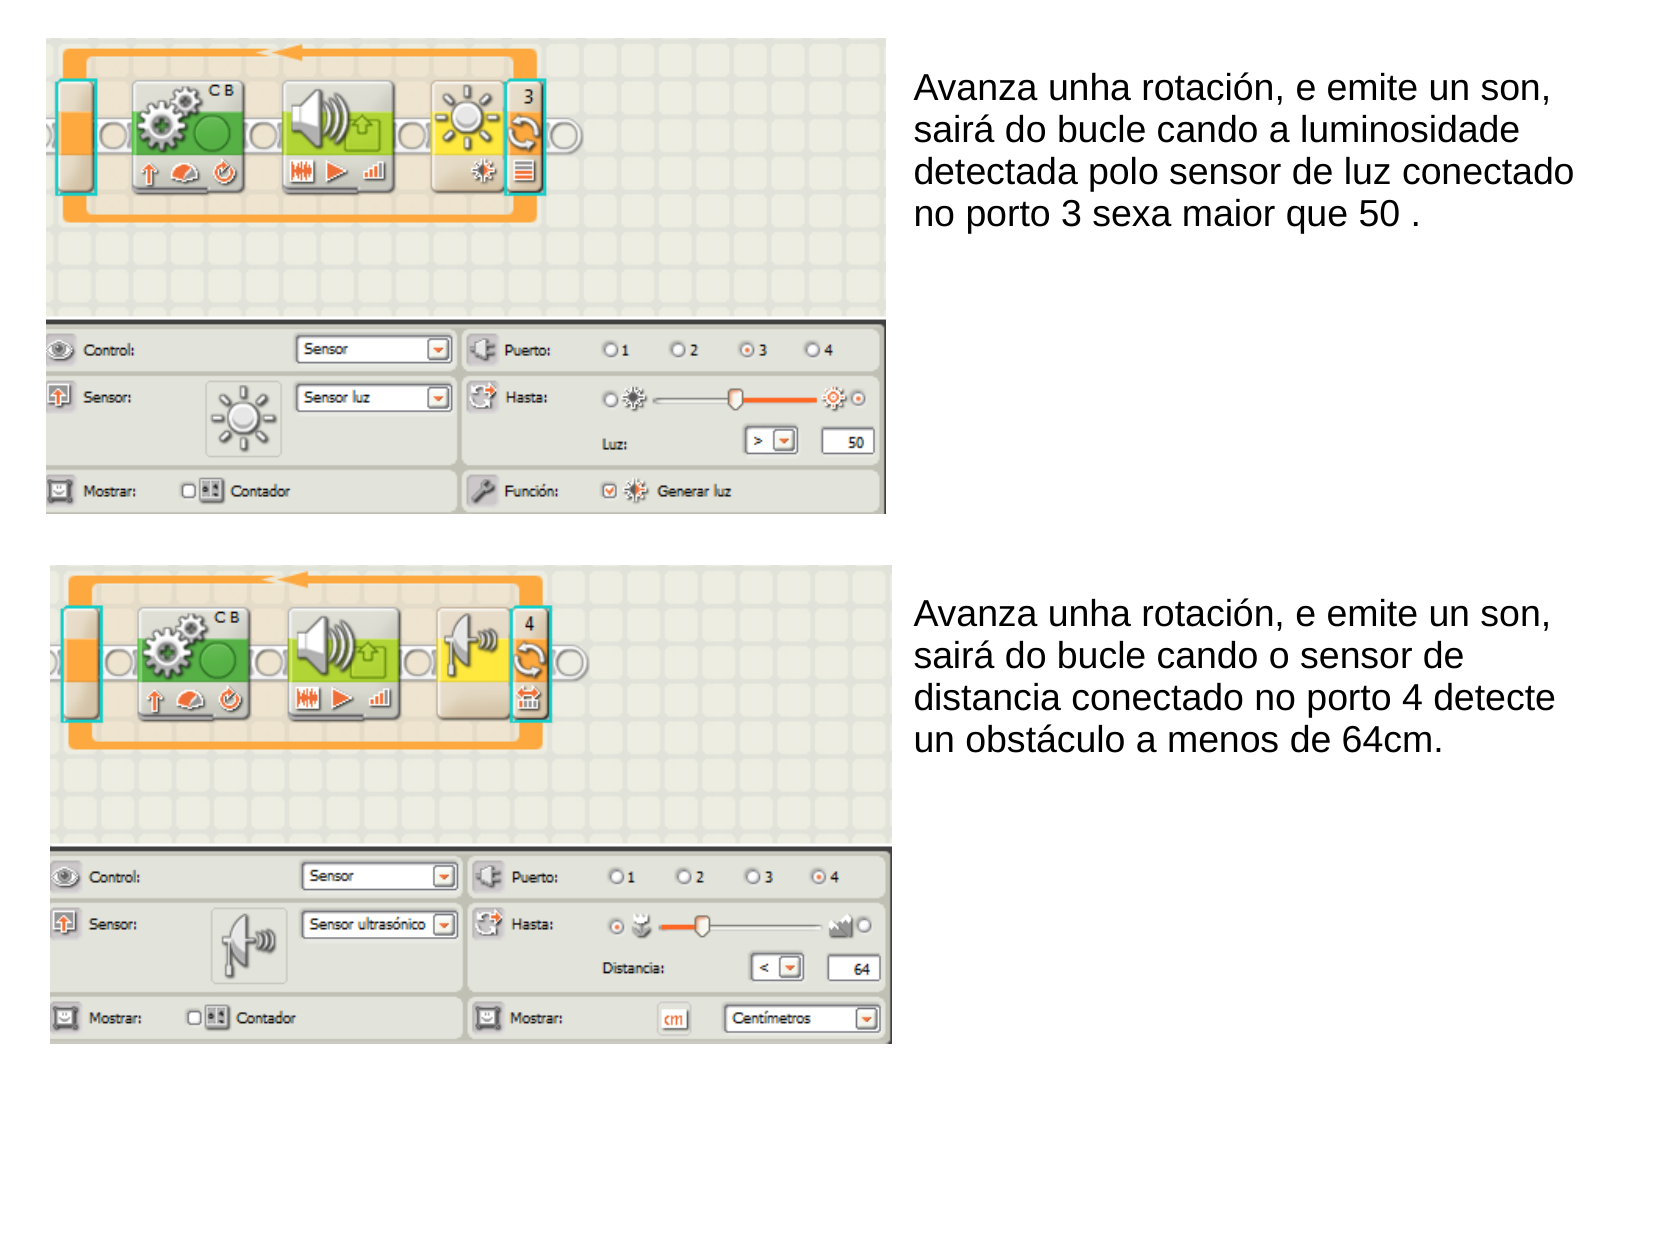

Avanza unha rotación, e emite un son, sairá do bucle cando a luminosidade detectada polo sensor de luz conectado no porto 3 sexa maior que 50 .
Avanza unha rotación, e emite un son, sairá do bucle cando o sensor de distancia conectado no porto 4 detecte un obstáculo a menos de 64cm.